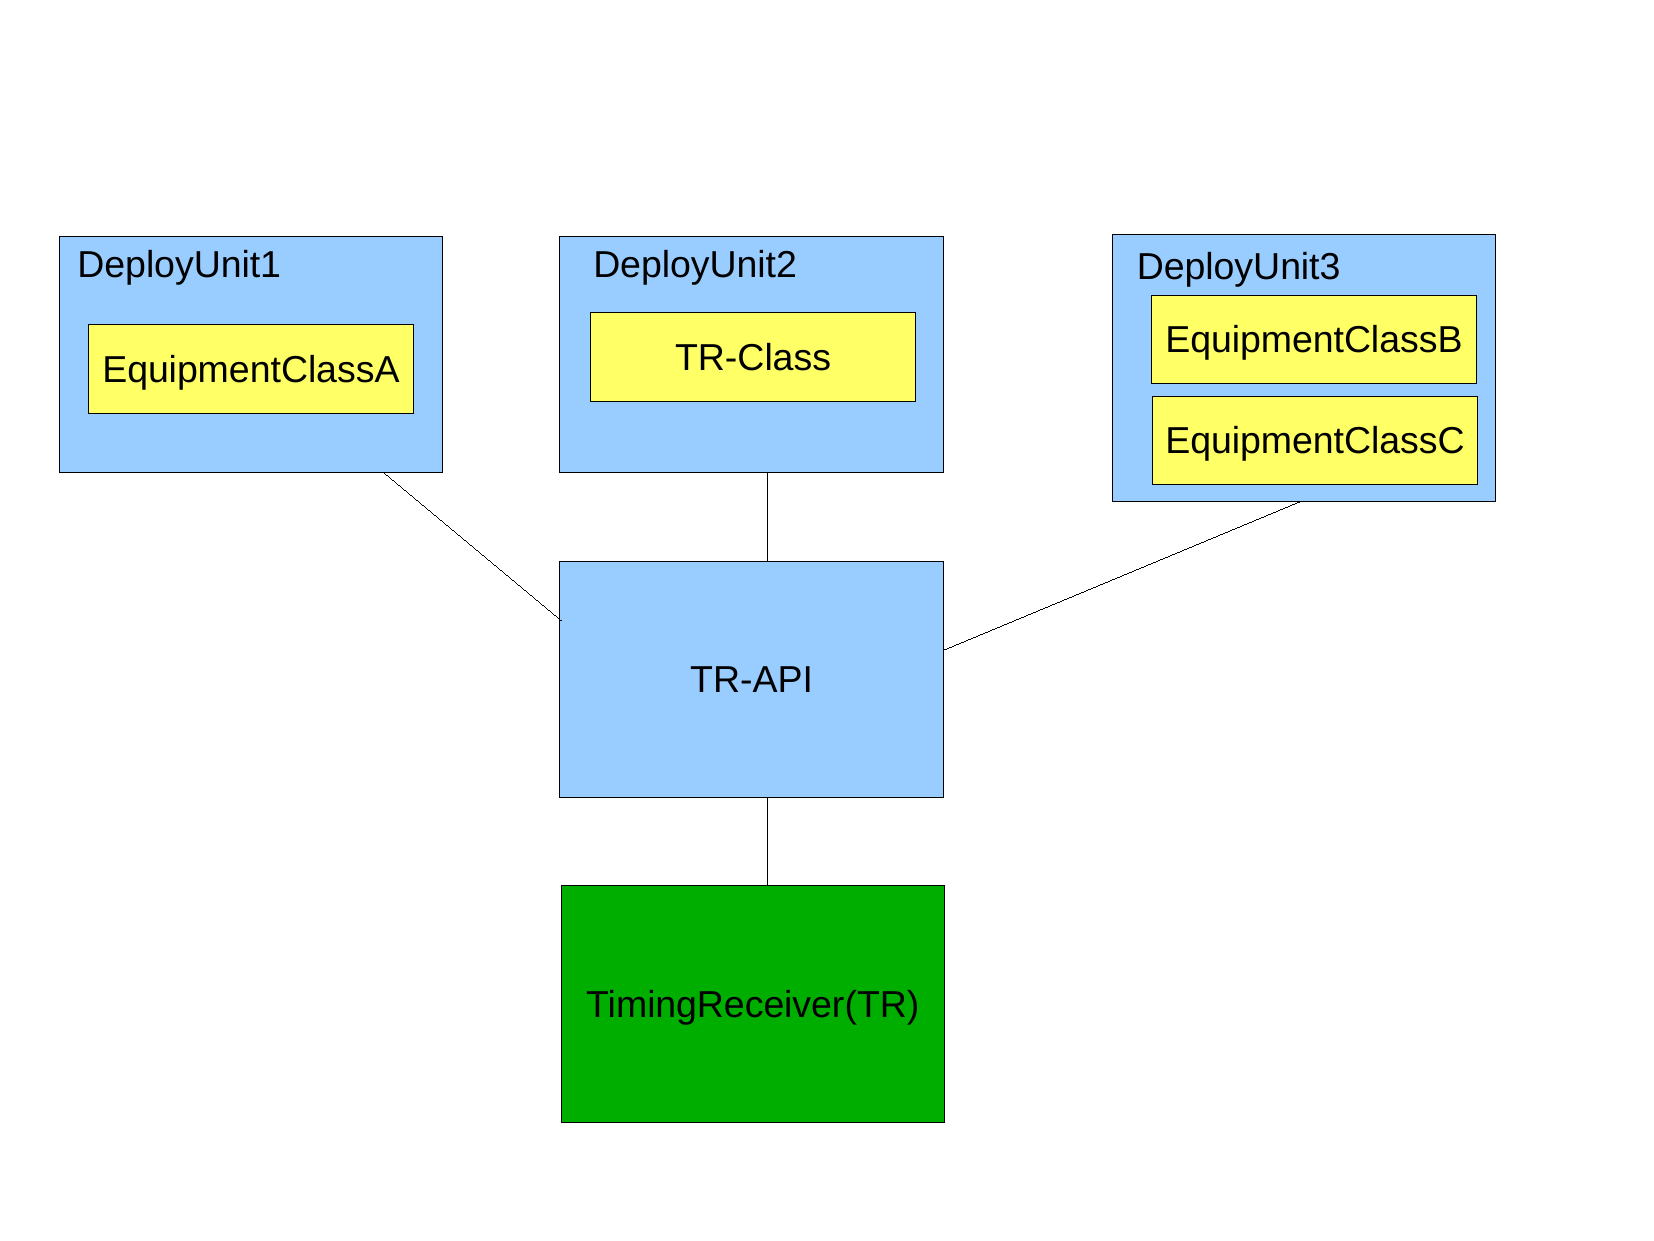

DeployUnit1
DeployUnit2
DeployUnit3
EquipmentClassB
TR-Class
EquipmentClassA
EquipmentClassC
TR-API
TimingReceiver(TR)